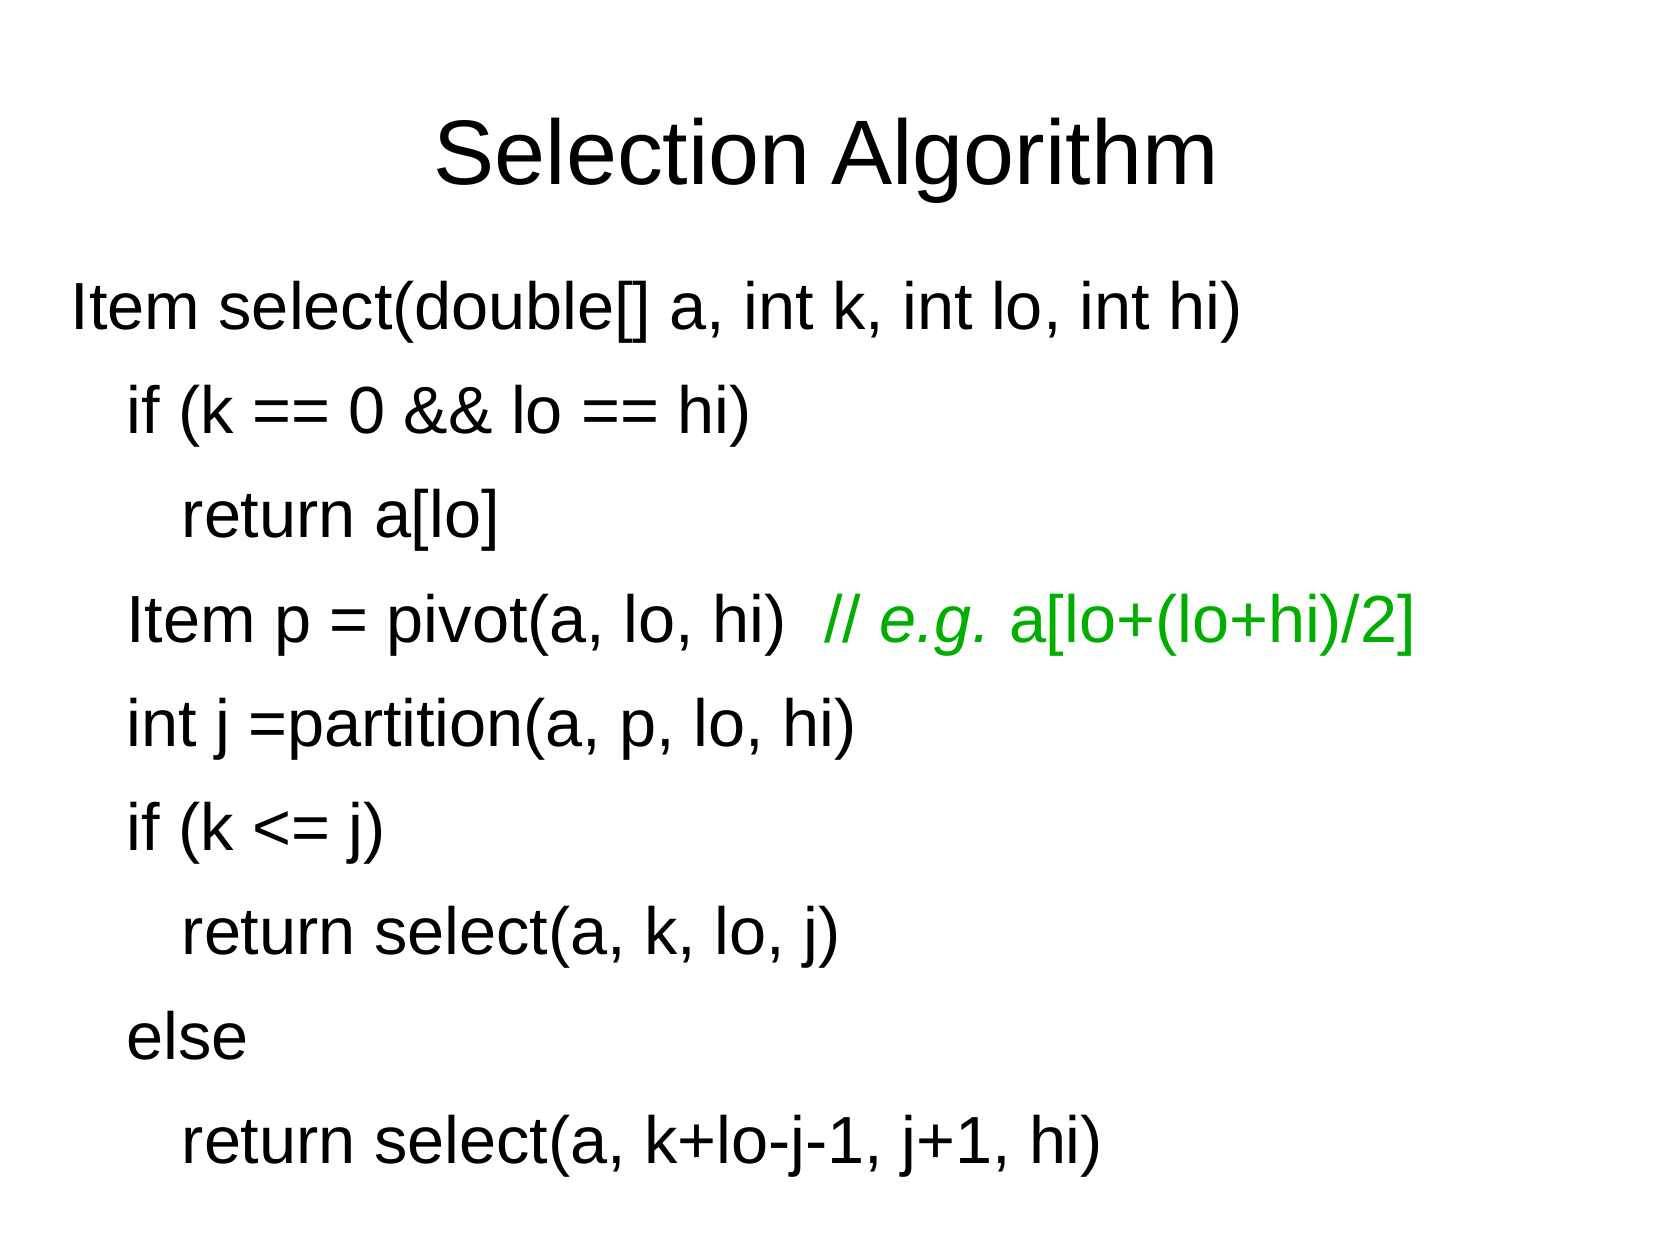

# Selection Algorithm
Item select(double[] a, int k, int lo, int hi)
 if (k == 0 && lo == hi)
 return a[lo]
 Item p = pivot(a, lo, hi) // e.g. a[lo+(lo+hi)/2]
 int j =partition(a, p, lo, hi)
 if (k <= j)
 return select(a, k, lo, j)
 else
 return select(a, k+lo-j-1, j+1, hi)